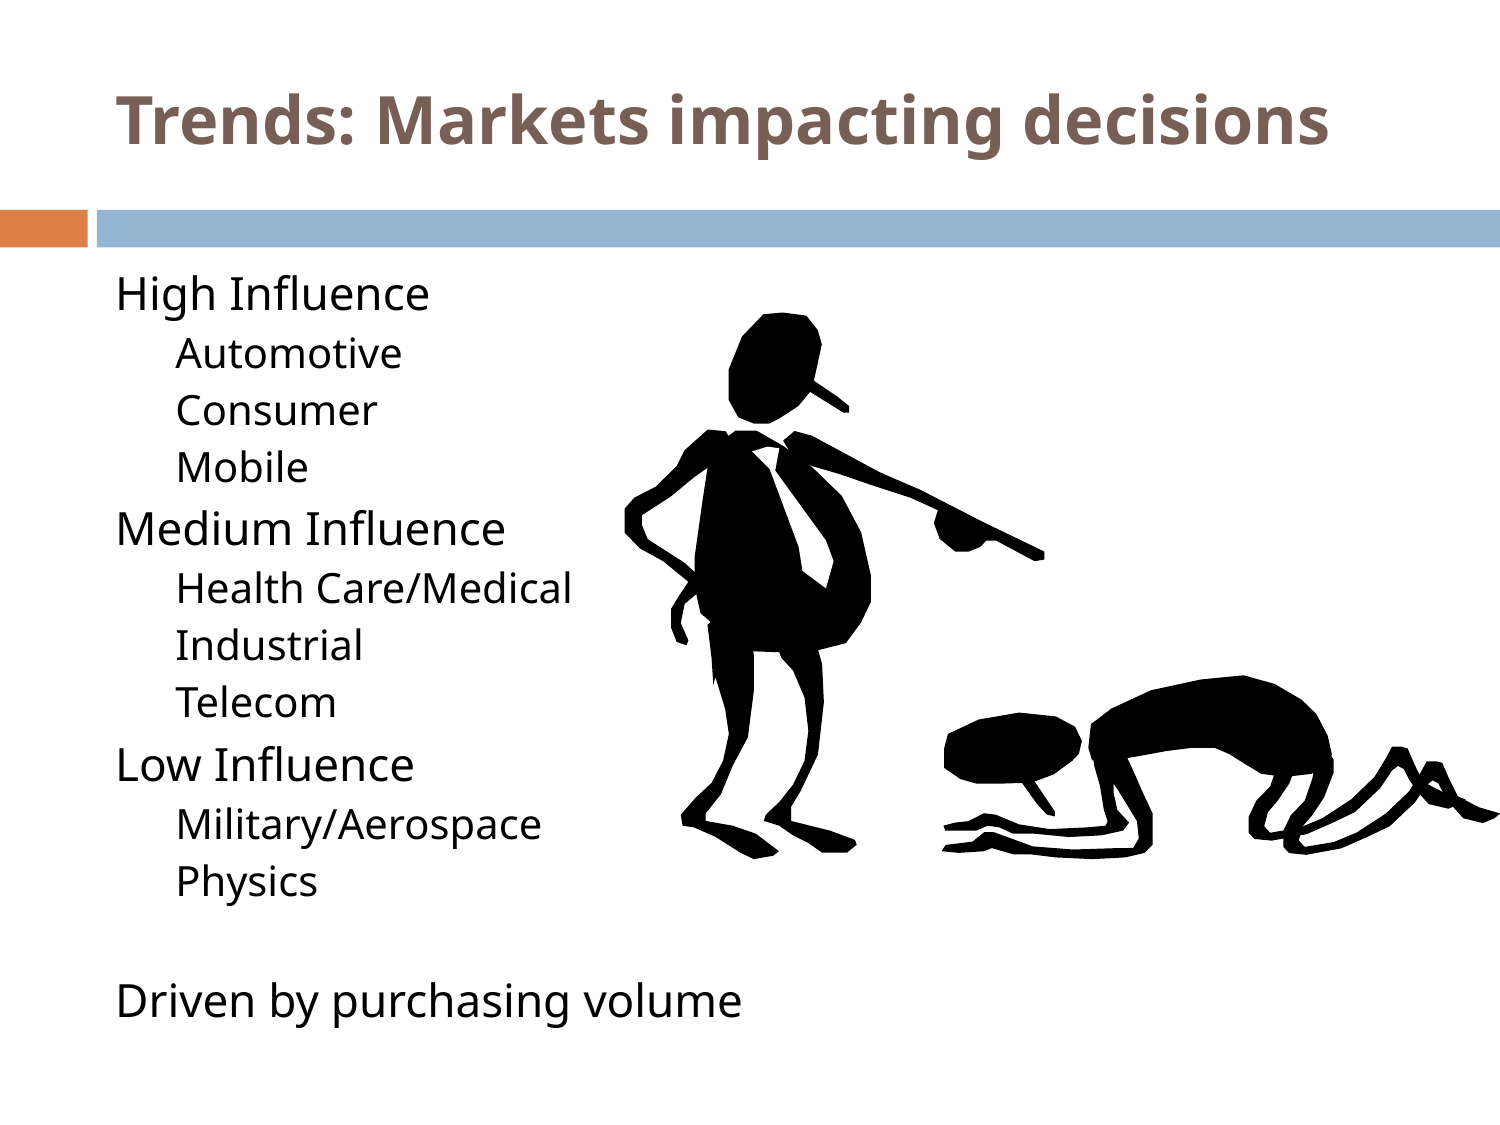

# Trends: Markets impacting decisions
High Influence
Automotive
Consumer
Mobile
Medium Influence
Health Care/Medical
Industrial
Telecom
Low Influence
Military/Aerospace
Physics
Driven by purchasing volume